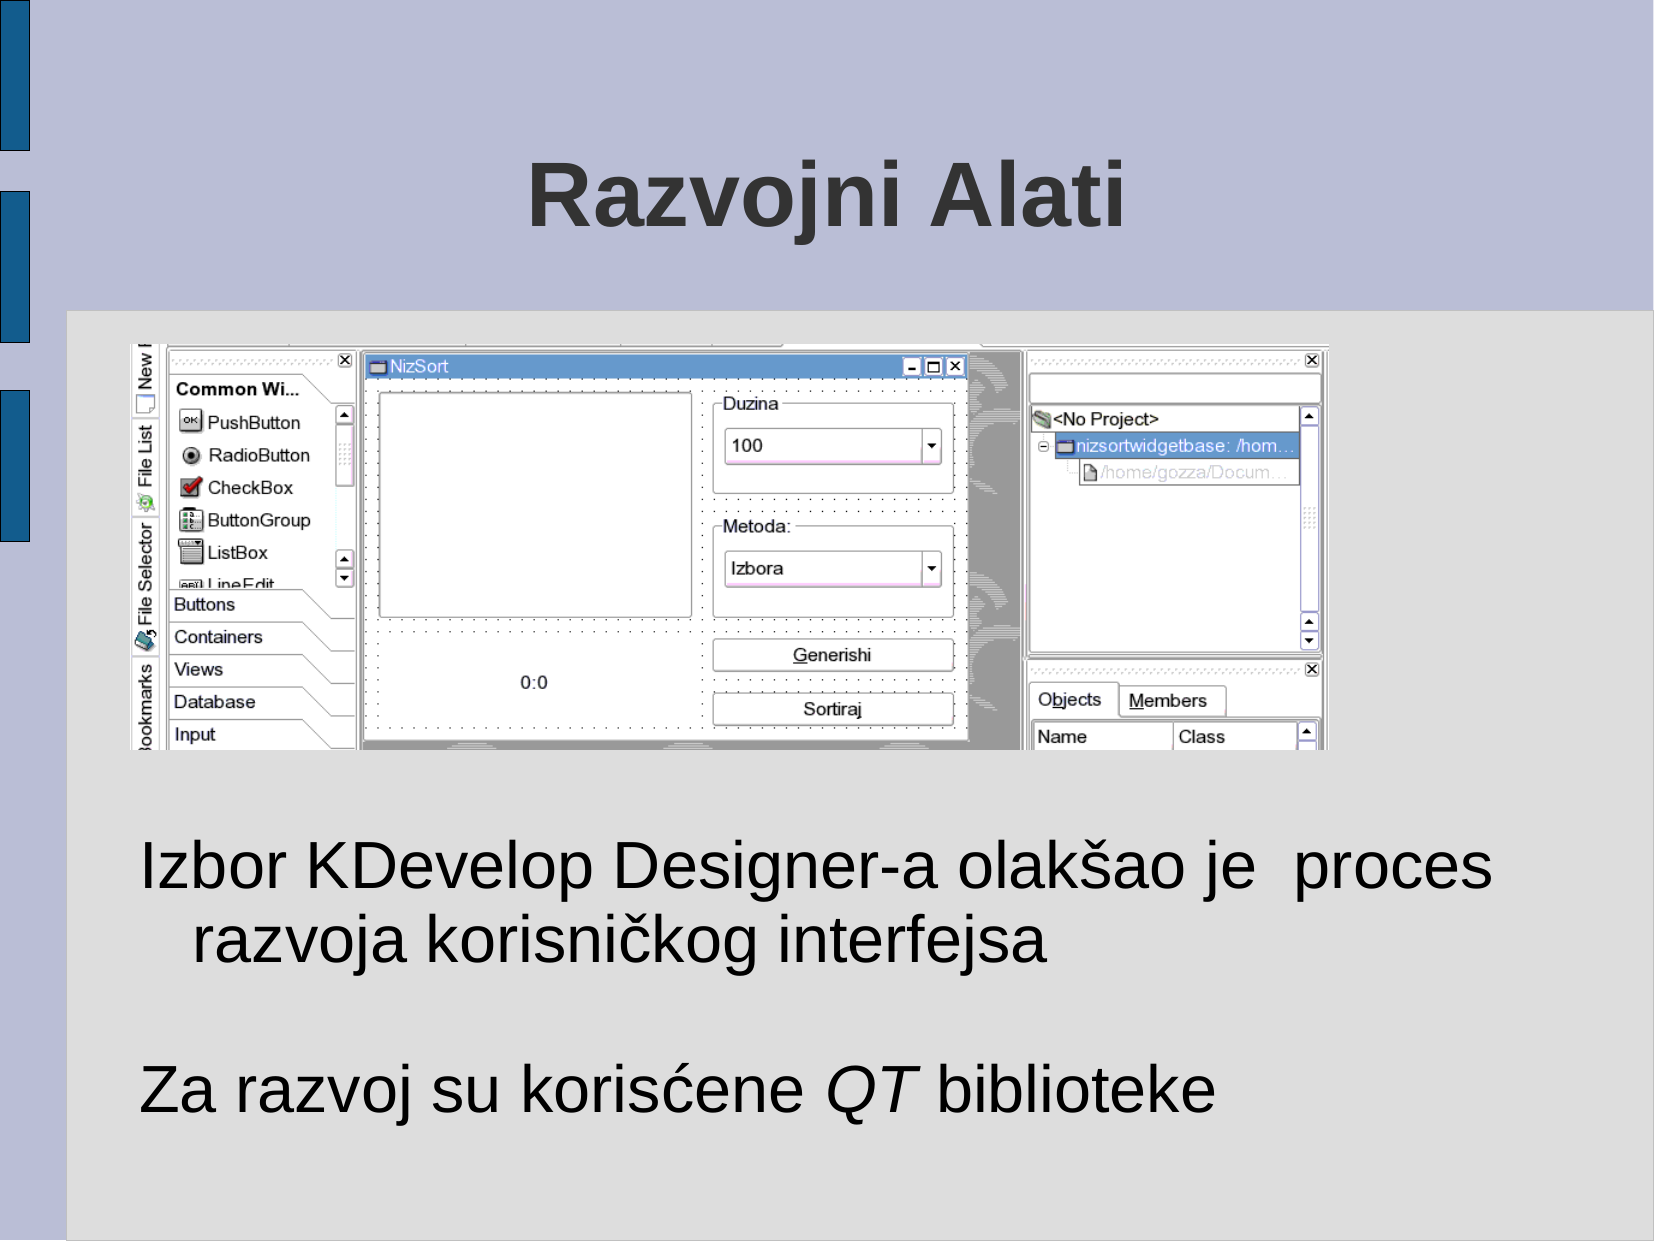

# Razvojni Alati
Izbor KDevelop Designer-a olakšao je proces razvoja korisničkog interfejsa
Za razvoj su korisćene QT biblioteke